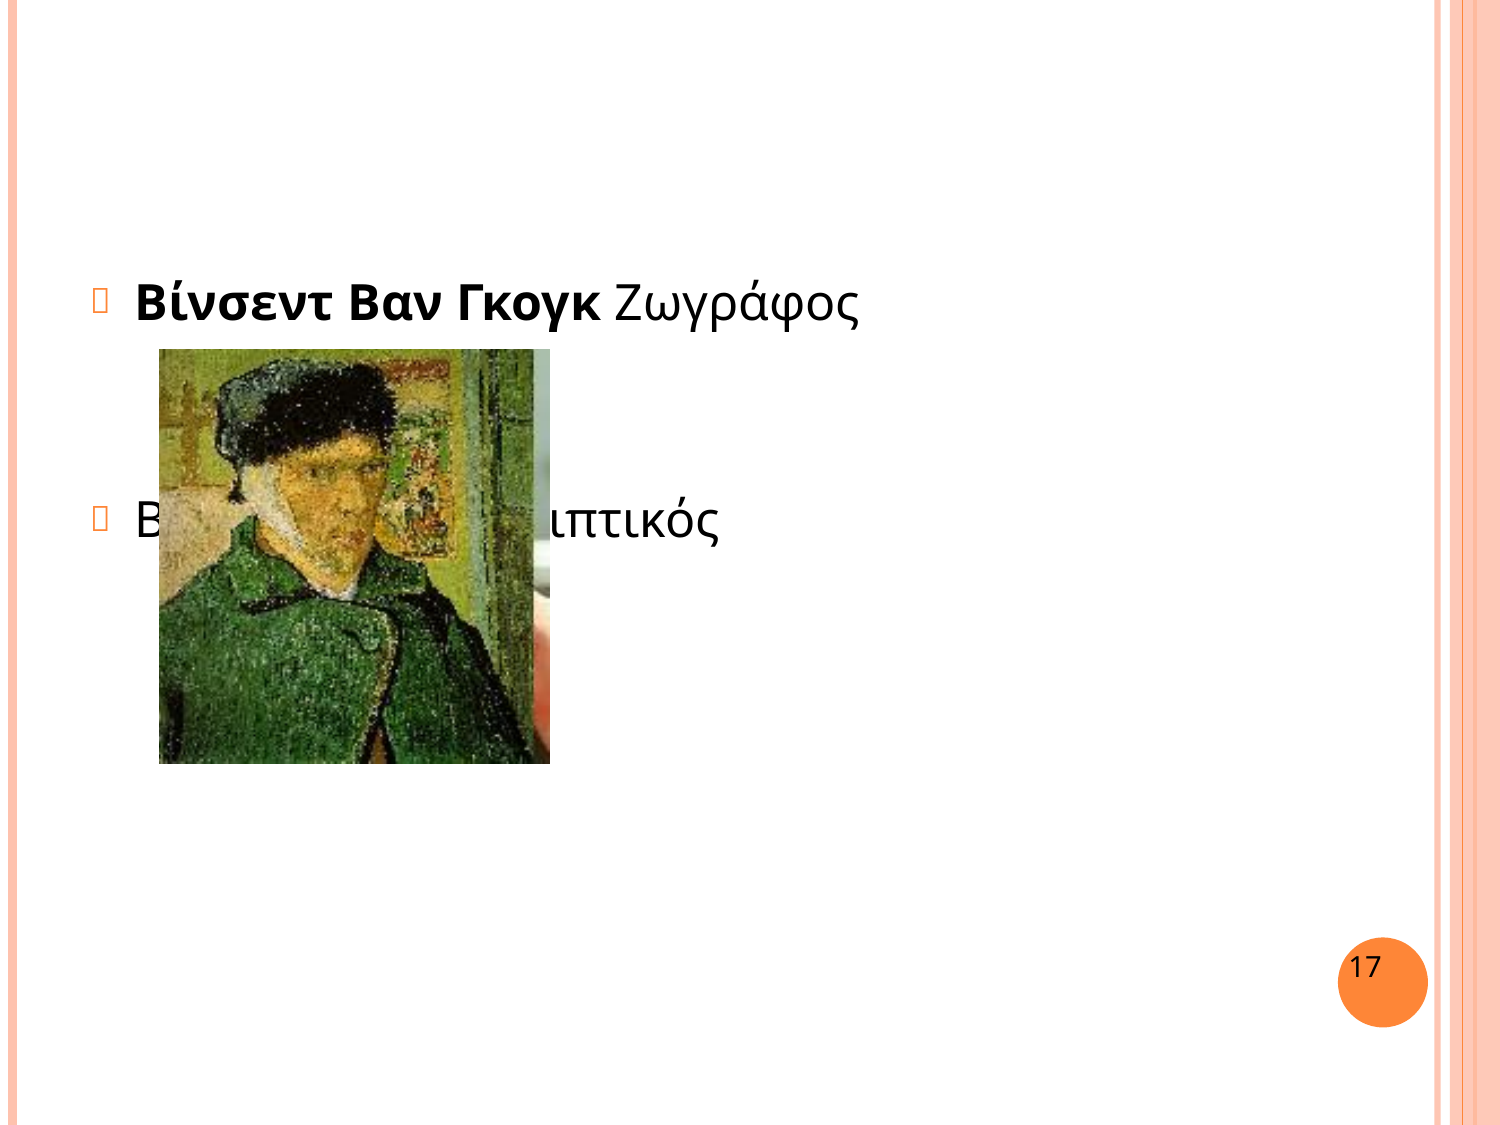

# Βίνσεντ Βαν Γκογκ Ζωγράφος
Βαθύτατα καταθλιπτικός